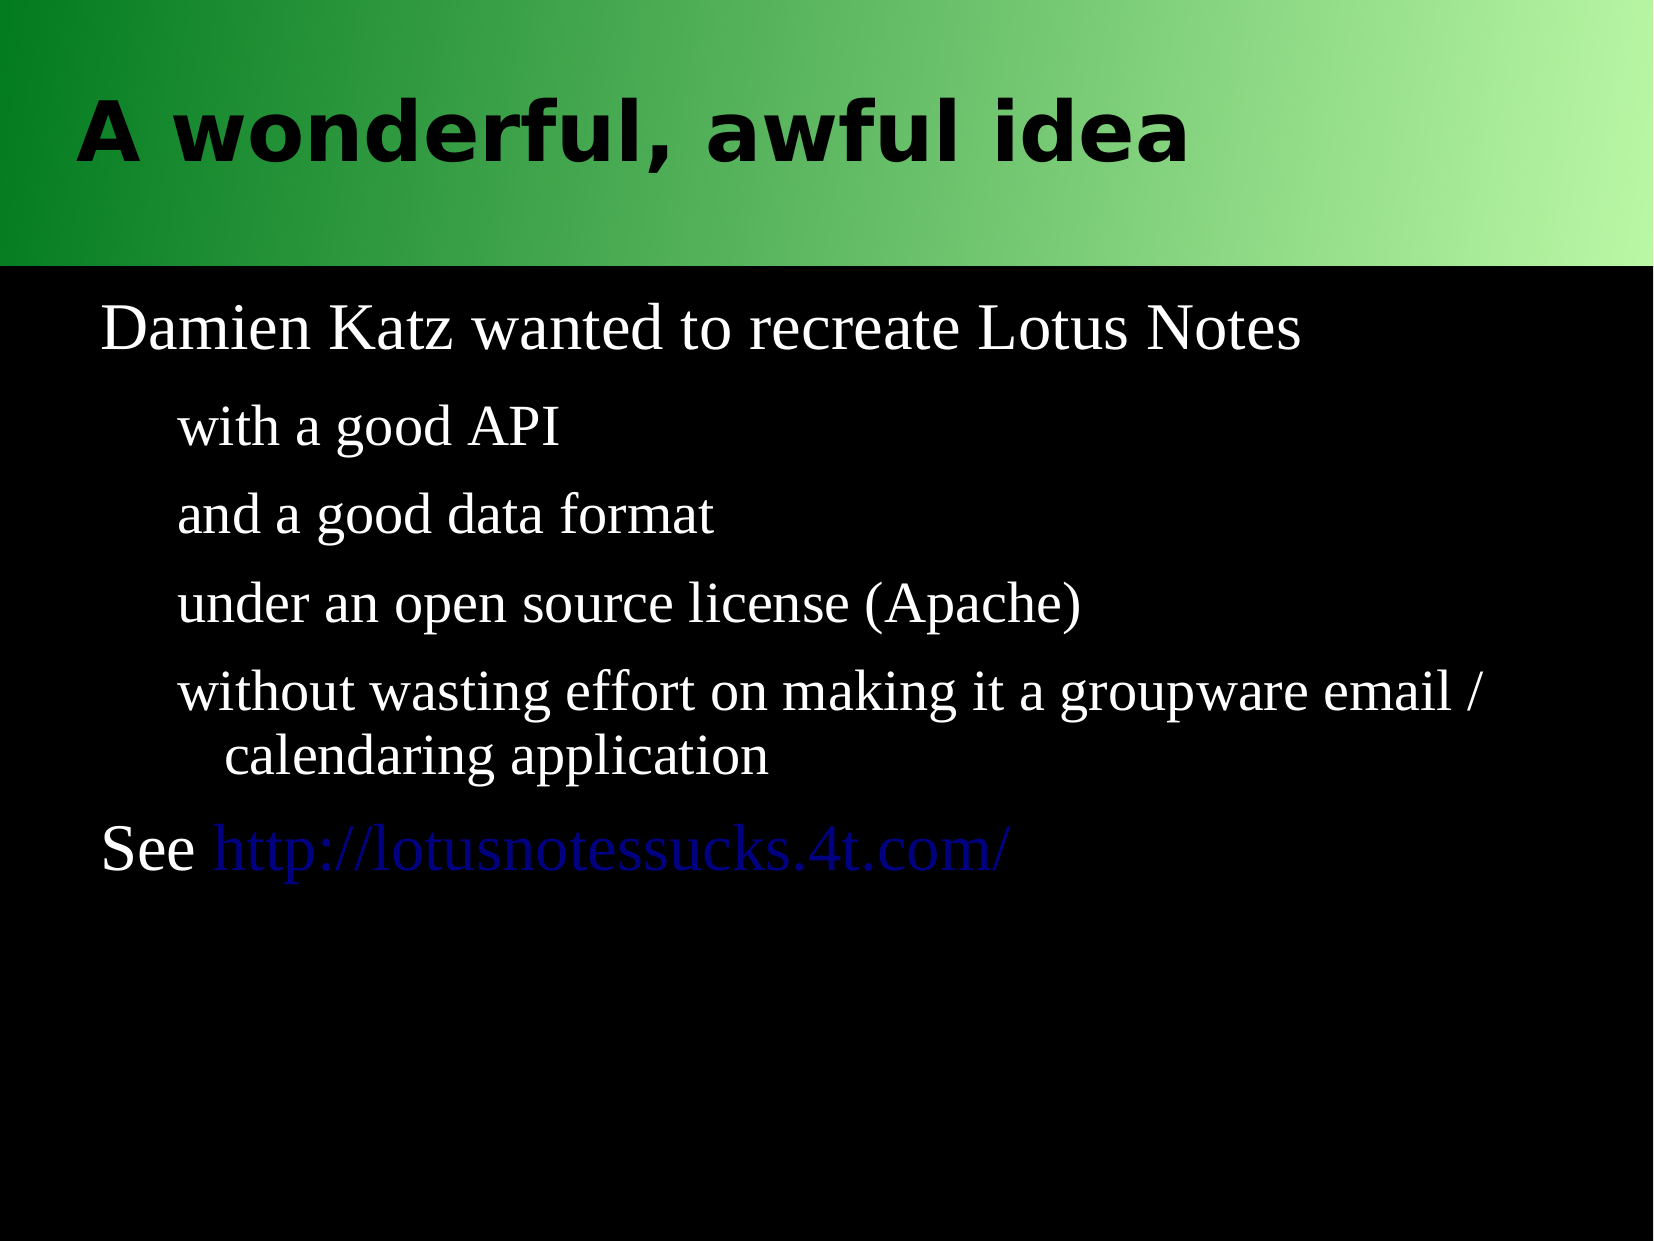

# A wonderful, awful idea
Damien Katz wanted to recreate Lotus Notes
with a good API
and a good data format
under an open source license (Apache)
without wasting effort on making it a groupware email / calendaring application
See http://lotusnotessucks.4t.com/